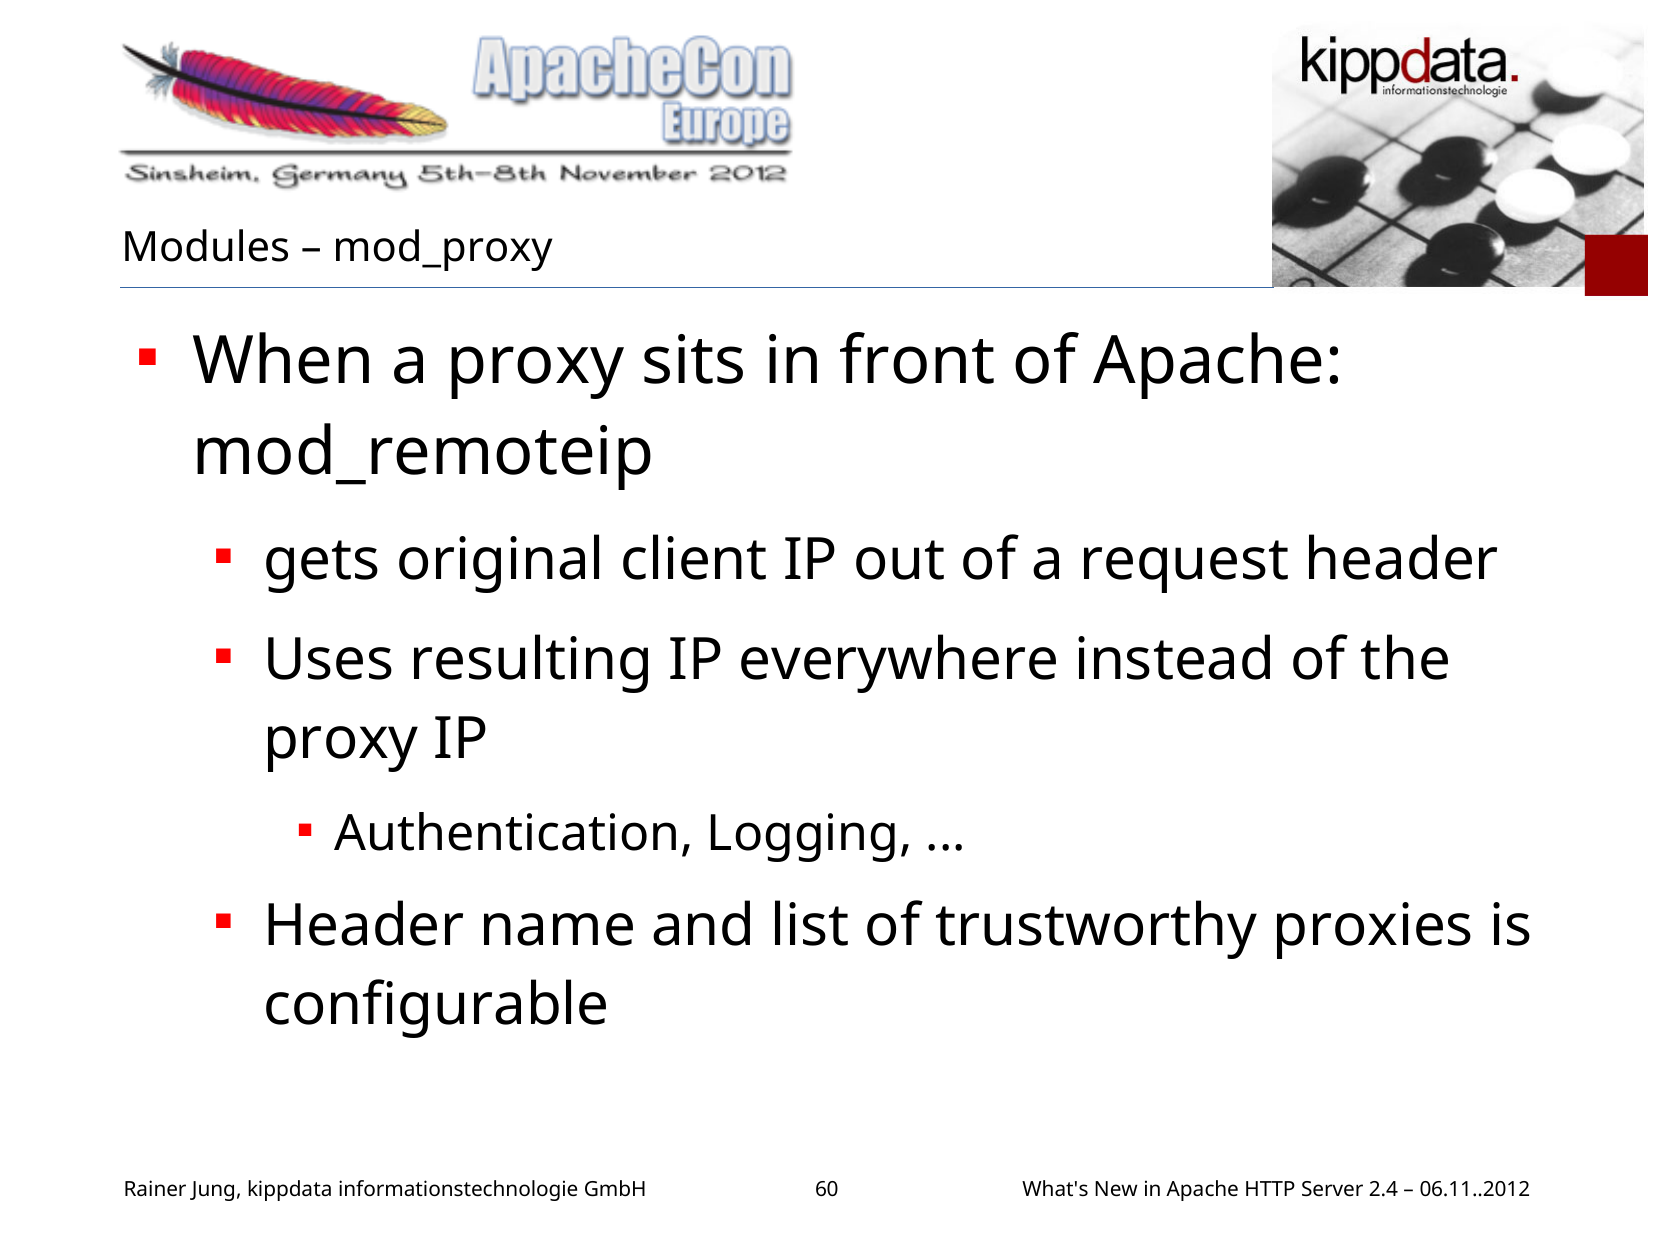

# Modules – mod_proxy
When a proxy sits in front of Apache: mod_remoteip
gets original client IP out of a request header
Uses resulting IP everywhere instead of the proxy IP
Authentication, Logging, ...
Header name and list of trustworthy proxies is configurable